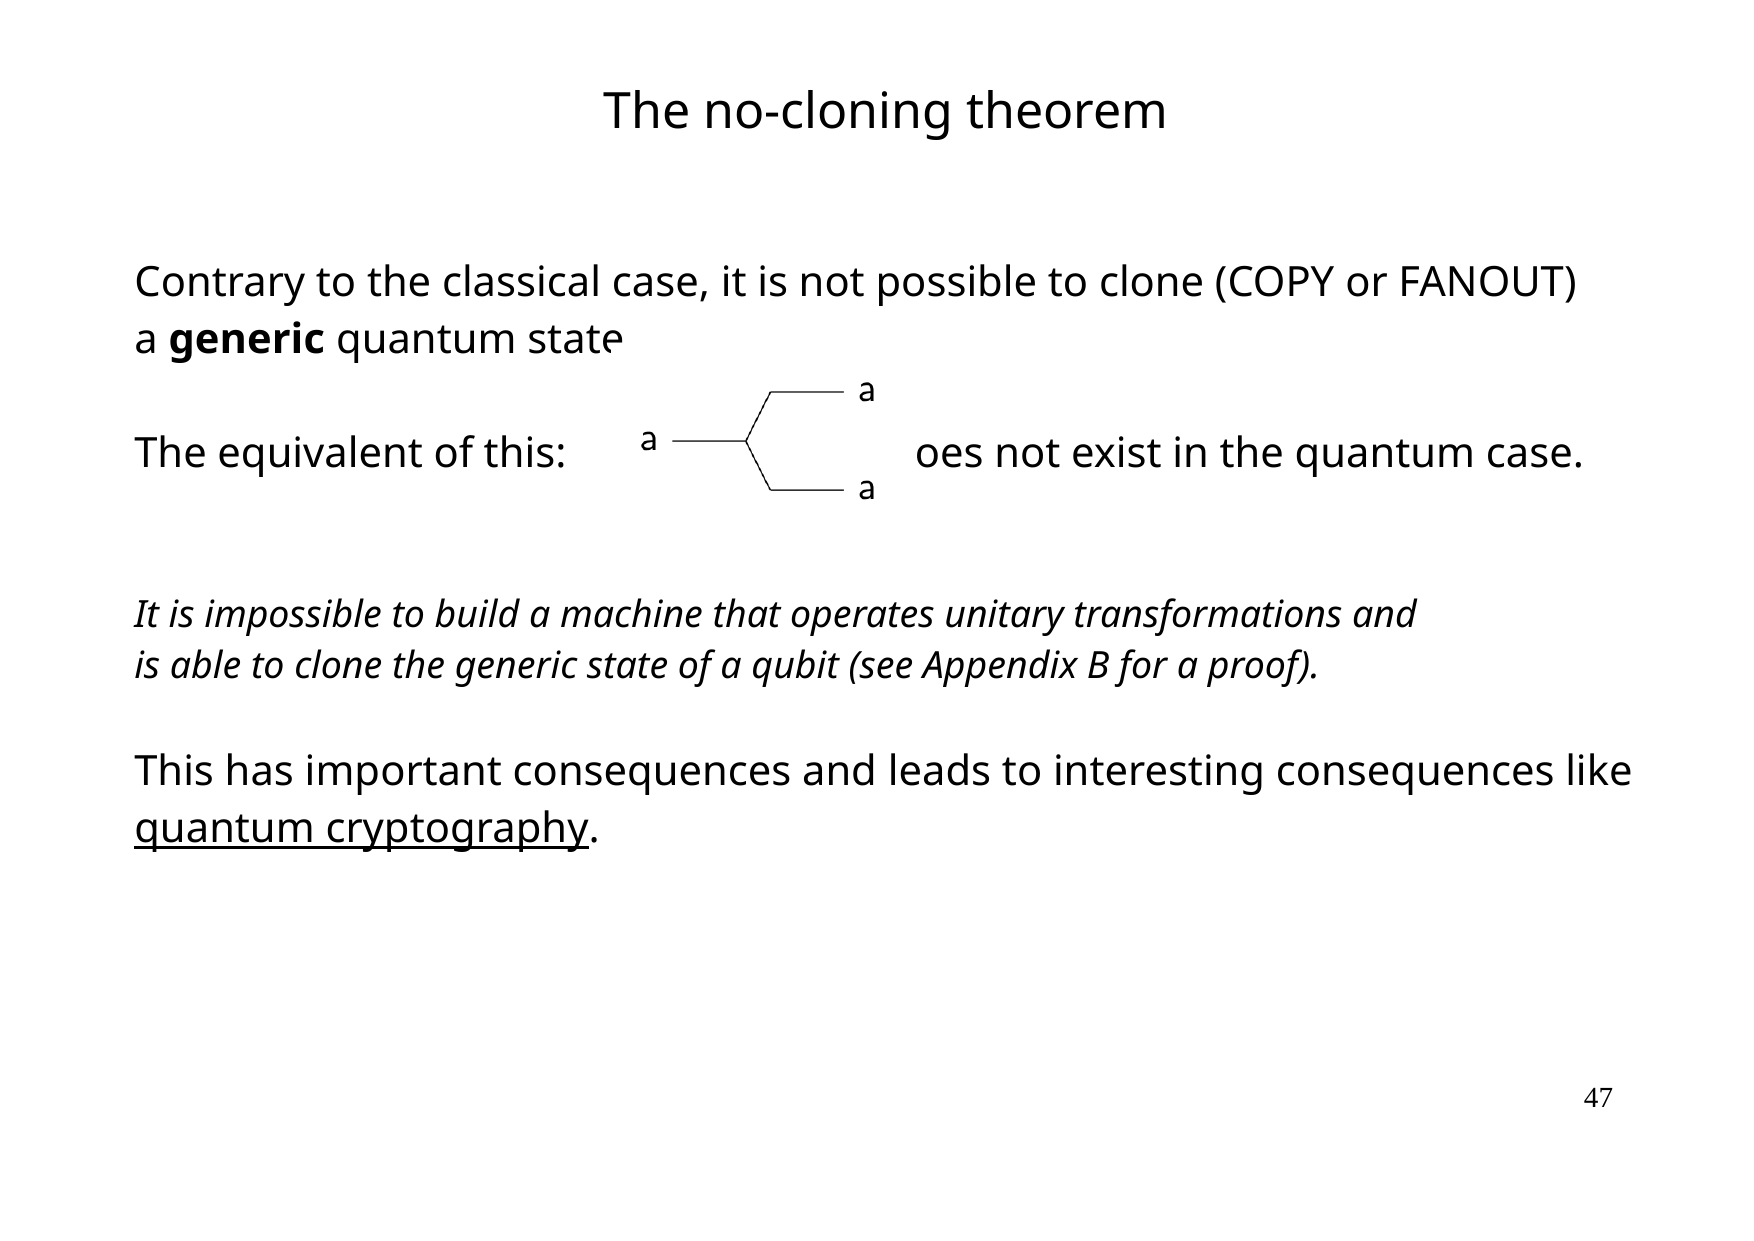

The no-cloning theorem
Contrary to the classical case, it is not possible to clone (COPY or FANOUT)
a generic quantum state.
The equivalent of this: does not exist in the quantum case.
It is impossible to build a machine that operates unitary transformations and
is able to clone the generic state of a qubit (see Appendix B for a proof).
This has important consequences and leads to interesting consequences like
quantum cryptography.
47